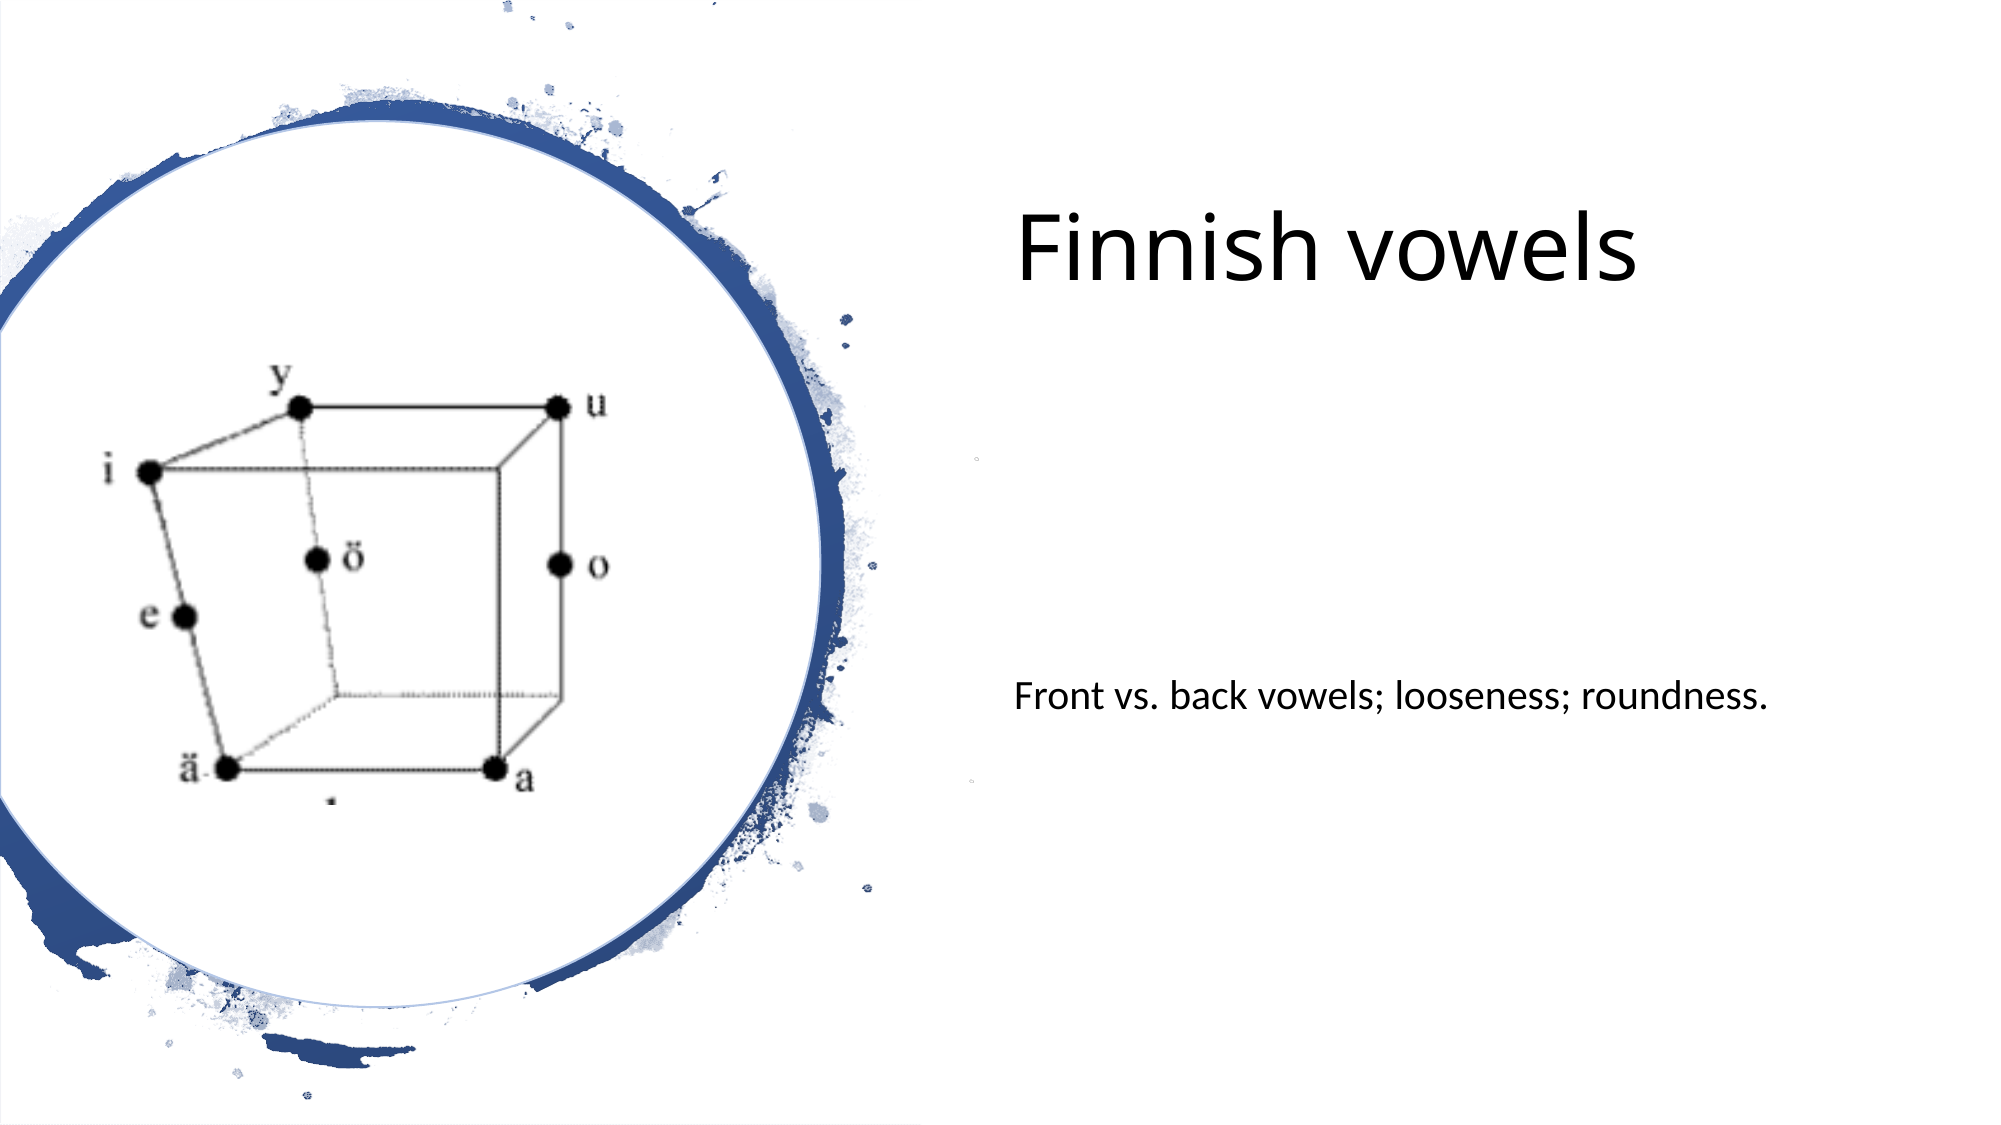

# Finnish vowels
Front vs. back vowels; looseness; roundness.